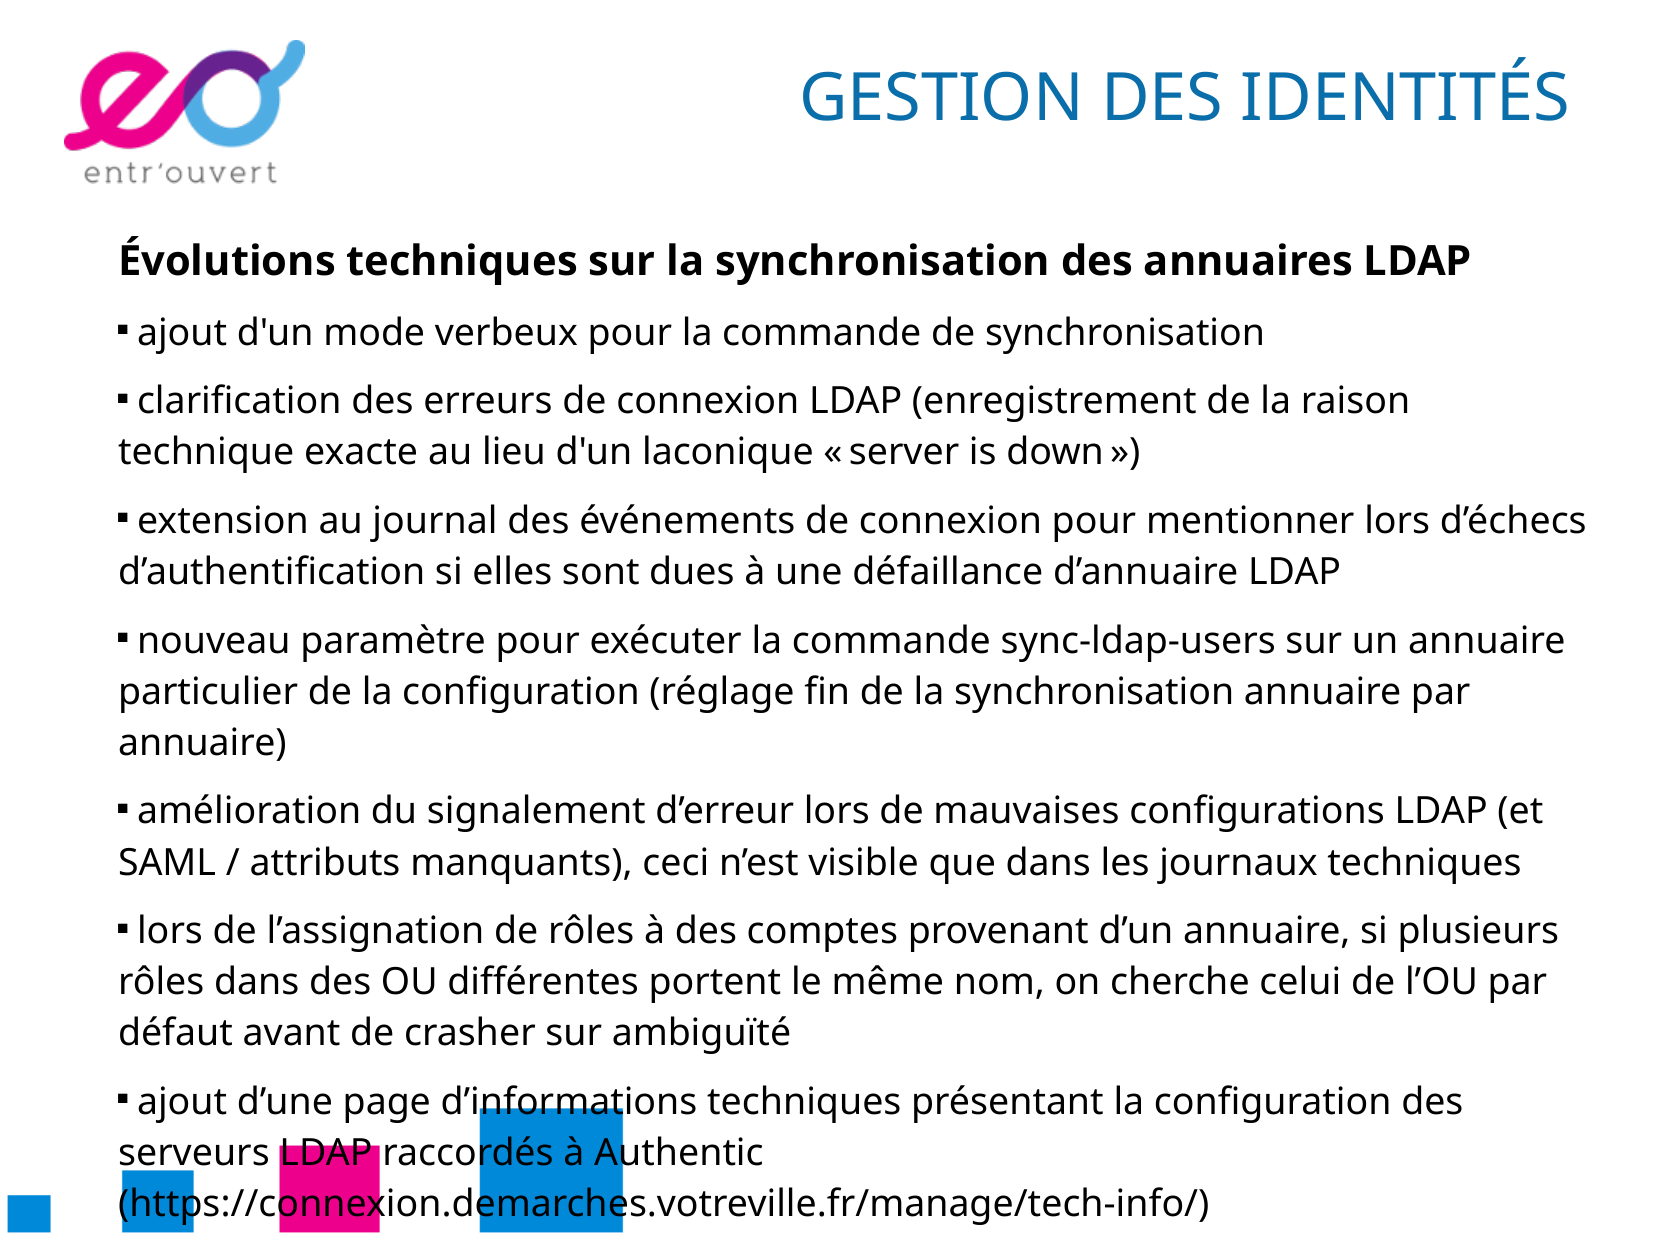

# Gestion des identités
Évolutions techniques sur la synchronisation des annuaires LDAP
 ajout d'un mode verbeux pour la commande de synchronisation
 clarification des erreurs de connexion LDAP (enregistrement de la raison technique exacte au lieu d'un laconique « server is down »)
 extension au journal des événements de connexion pour mentionner lors d’échecs d’authentification si elles sont dues à une défaillance d’annuaire LDAP
 nouveau paramètre pour exécuter la commande sync-ldap-users sur un annuaire particulier de la configuration (réglage fin de la synchronisation annuaire par annuaire)
 amélioration du signalement d’erreur lors de mauvaises configurations LDAP (et SAML / attributs manquants), ceci n’est visible que dans les journaux techniques
 lors de l’assignation de rôles à des comptes provenant d’un annuaire, si plusieurs rôles dans des OU différentes portent le même nom, on cherche celui de l’OU par défaut avant de crasher sur ambiguïté
 ajout d’une page d’informations techniques présentant la configuration des serveurs LDAP raccordés à Authentic (https://connexion.demarches.votreville.fr/manage/tech-info/)